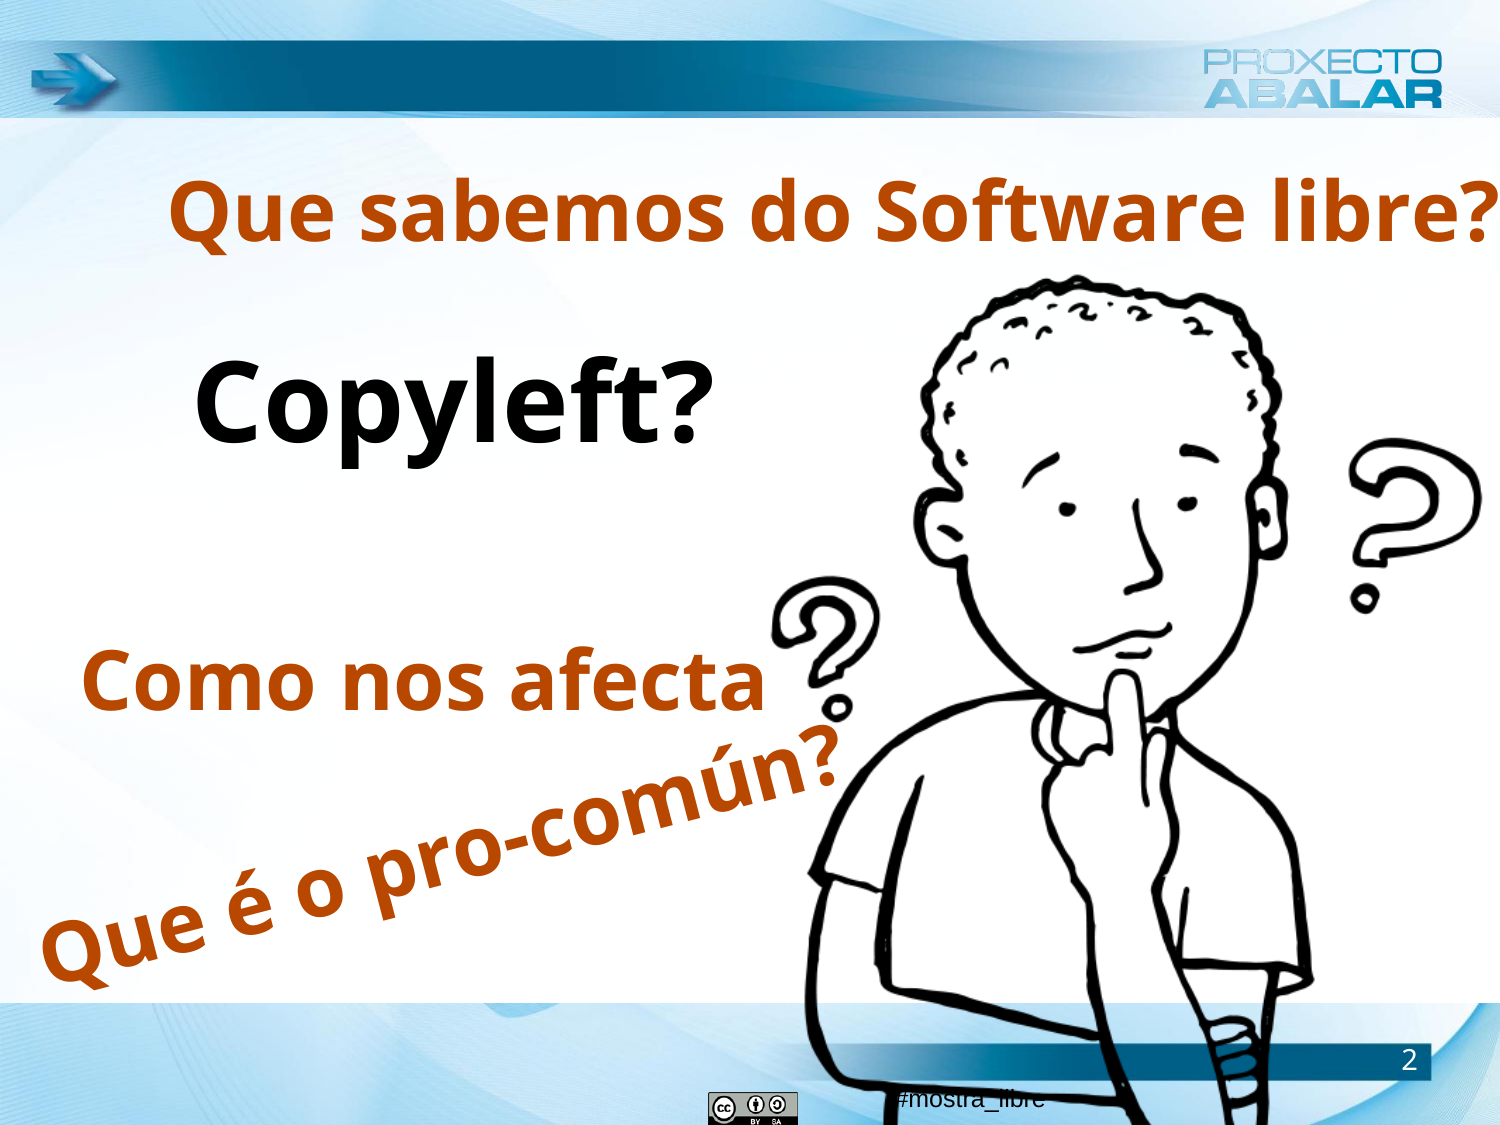

Que sabemos do Software libre?
Copyleft?
Como nos afecta
Que é o pro-común?
#mostra_libre